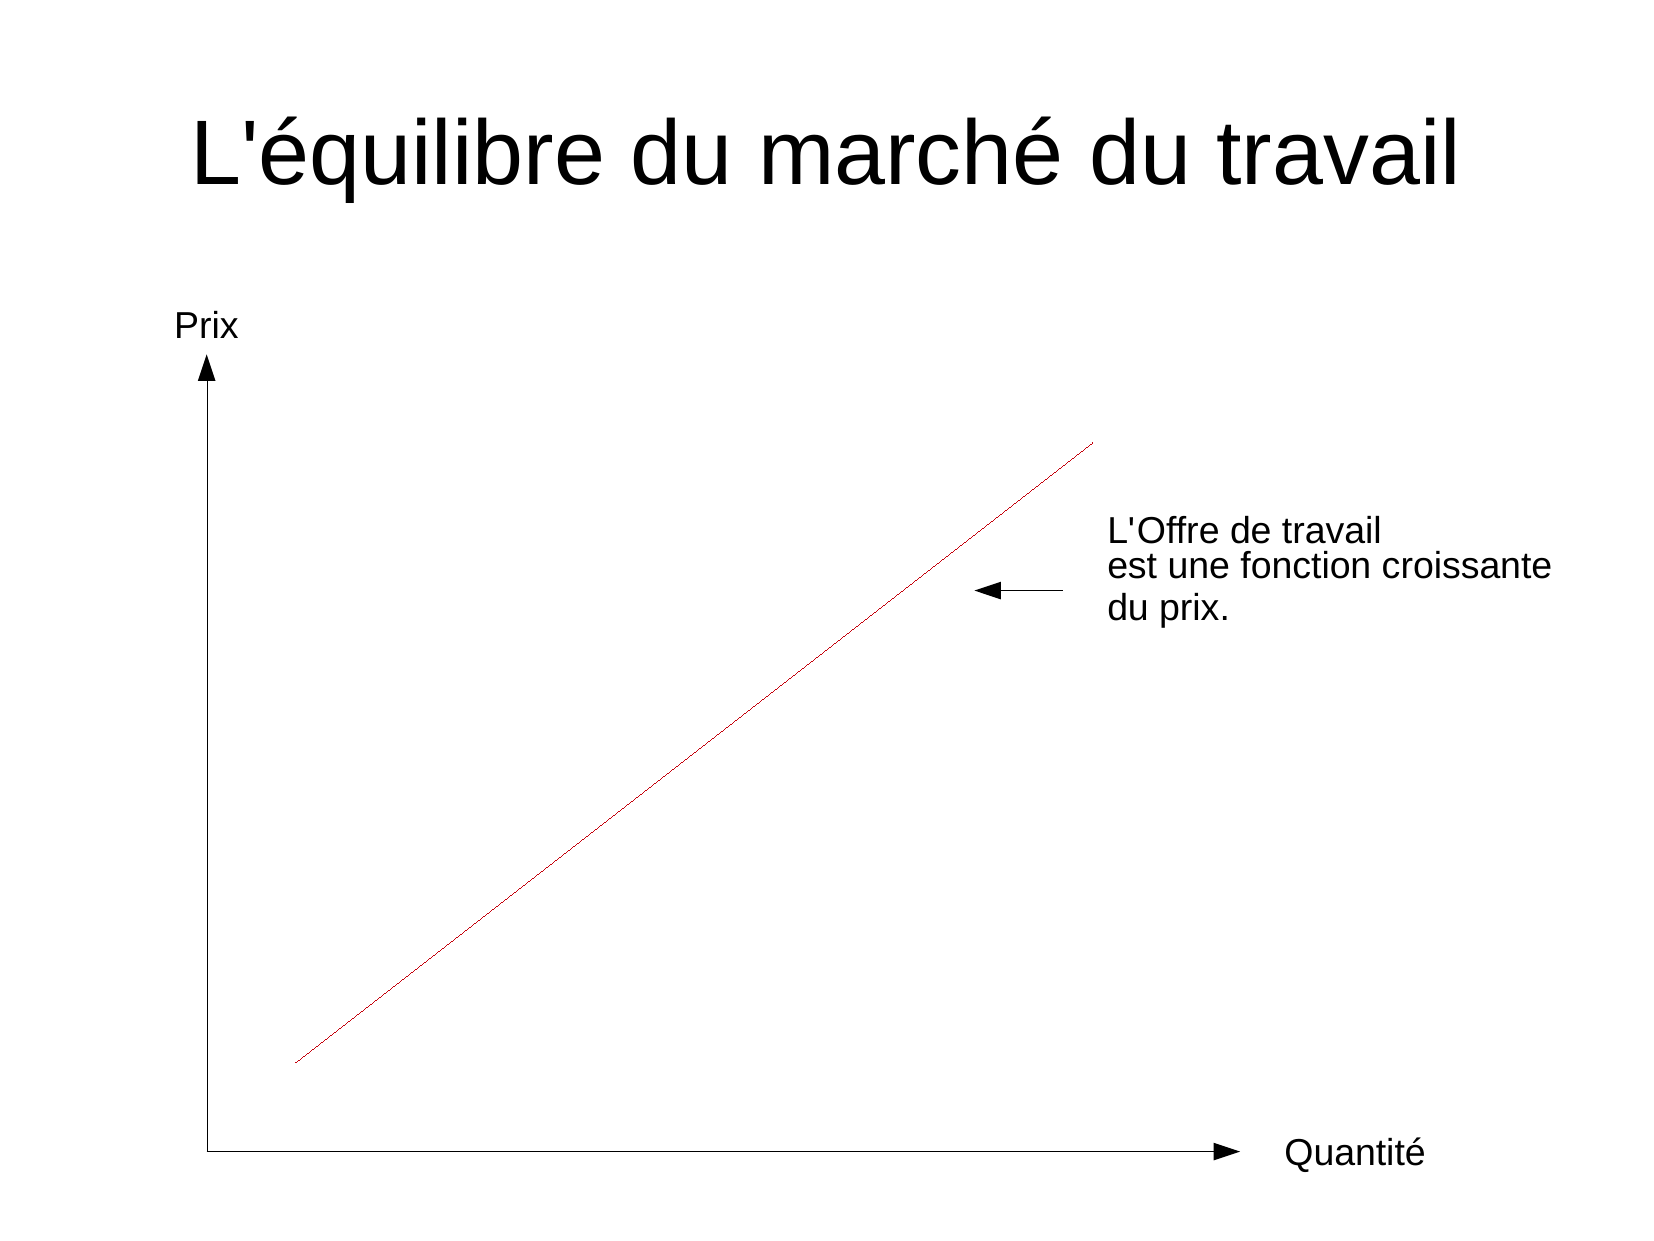

# L'équilibre du marché du travail
Prix
L'
Offre de travail
est une fonction croissante
du prix.
Quantité